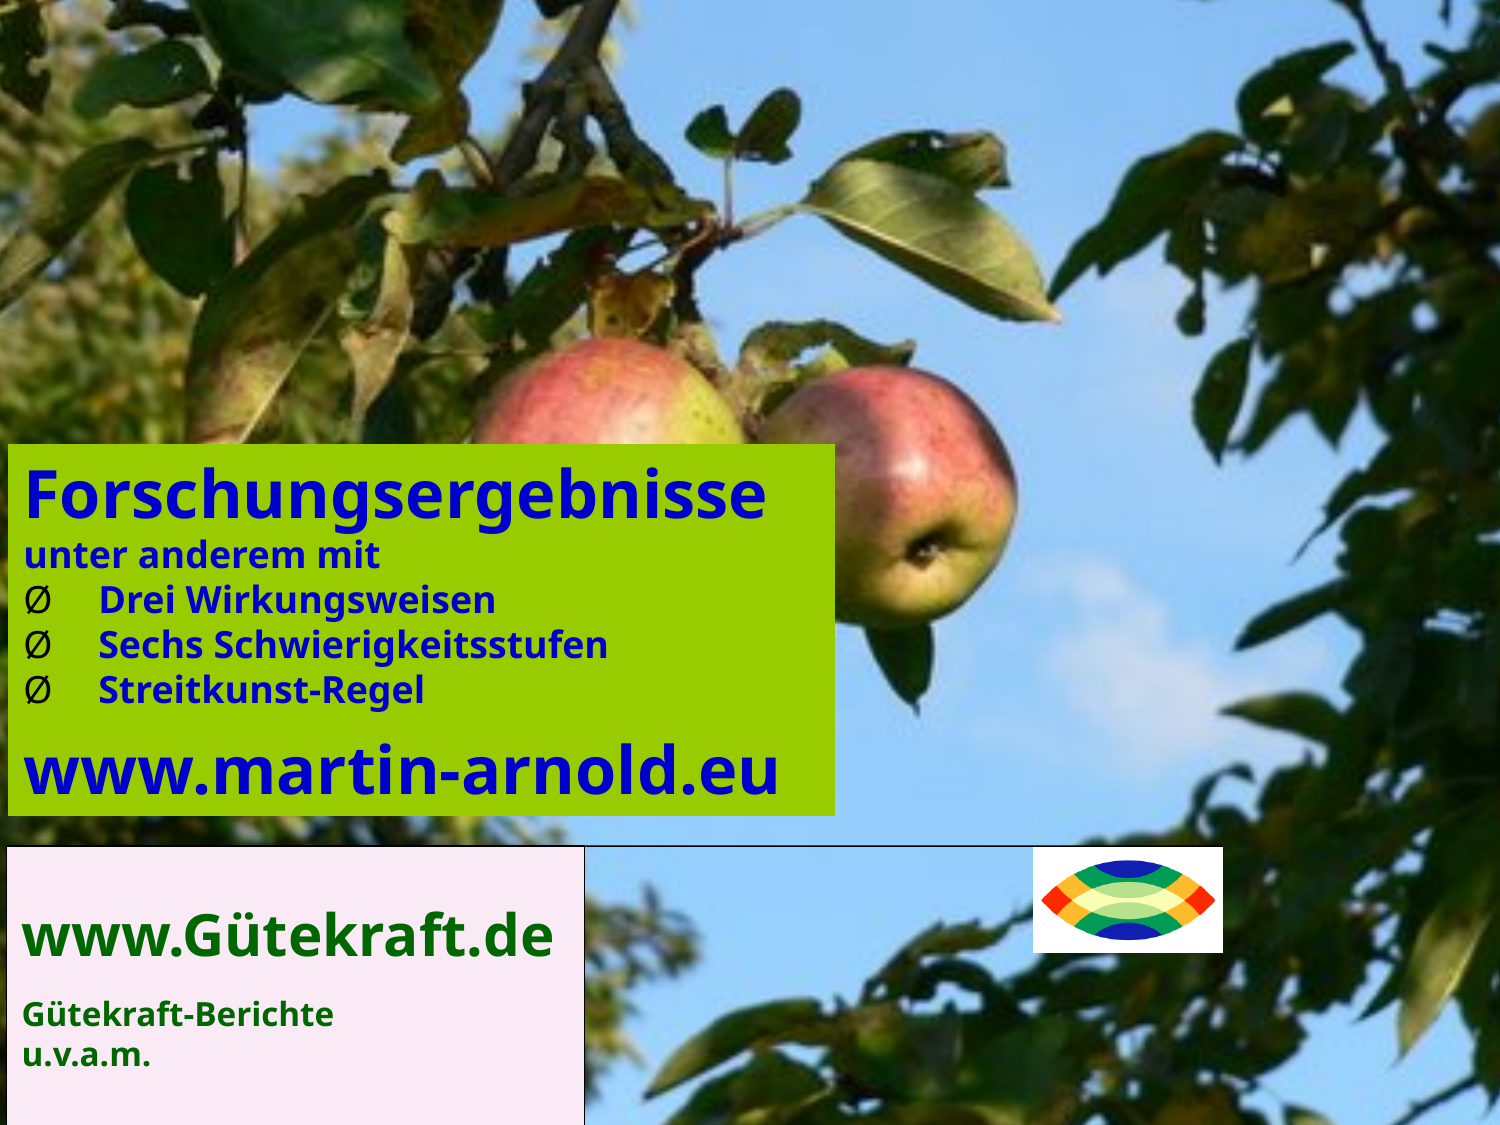

Forschungsergebnisse
unter anderem mit
Drei Wirkungsweisen
Sechs Schwierigkeitsstufen
Streitkunst-Regel
www.martin-arnold.eu
www.Gütekraft.de
Gütekraft-Berichte
u.v.a.m.